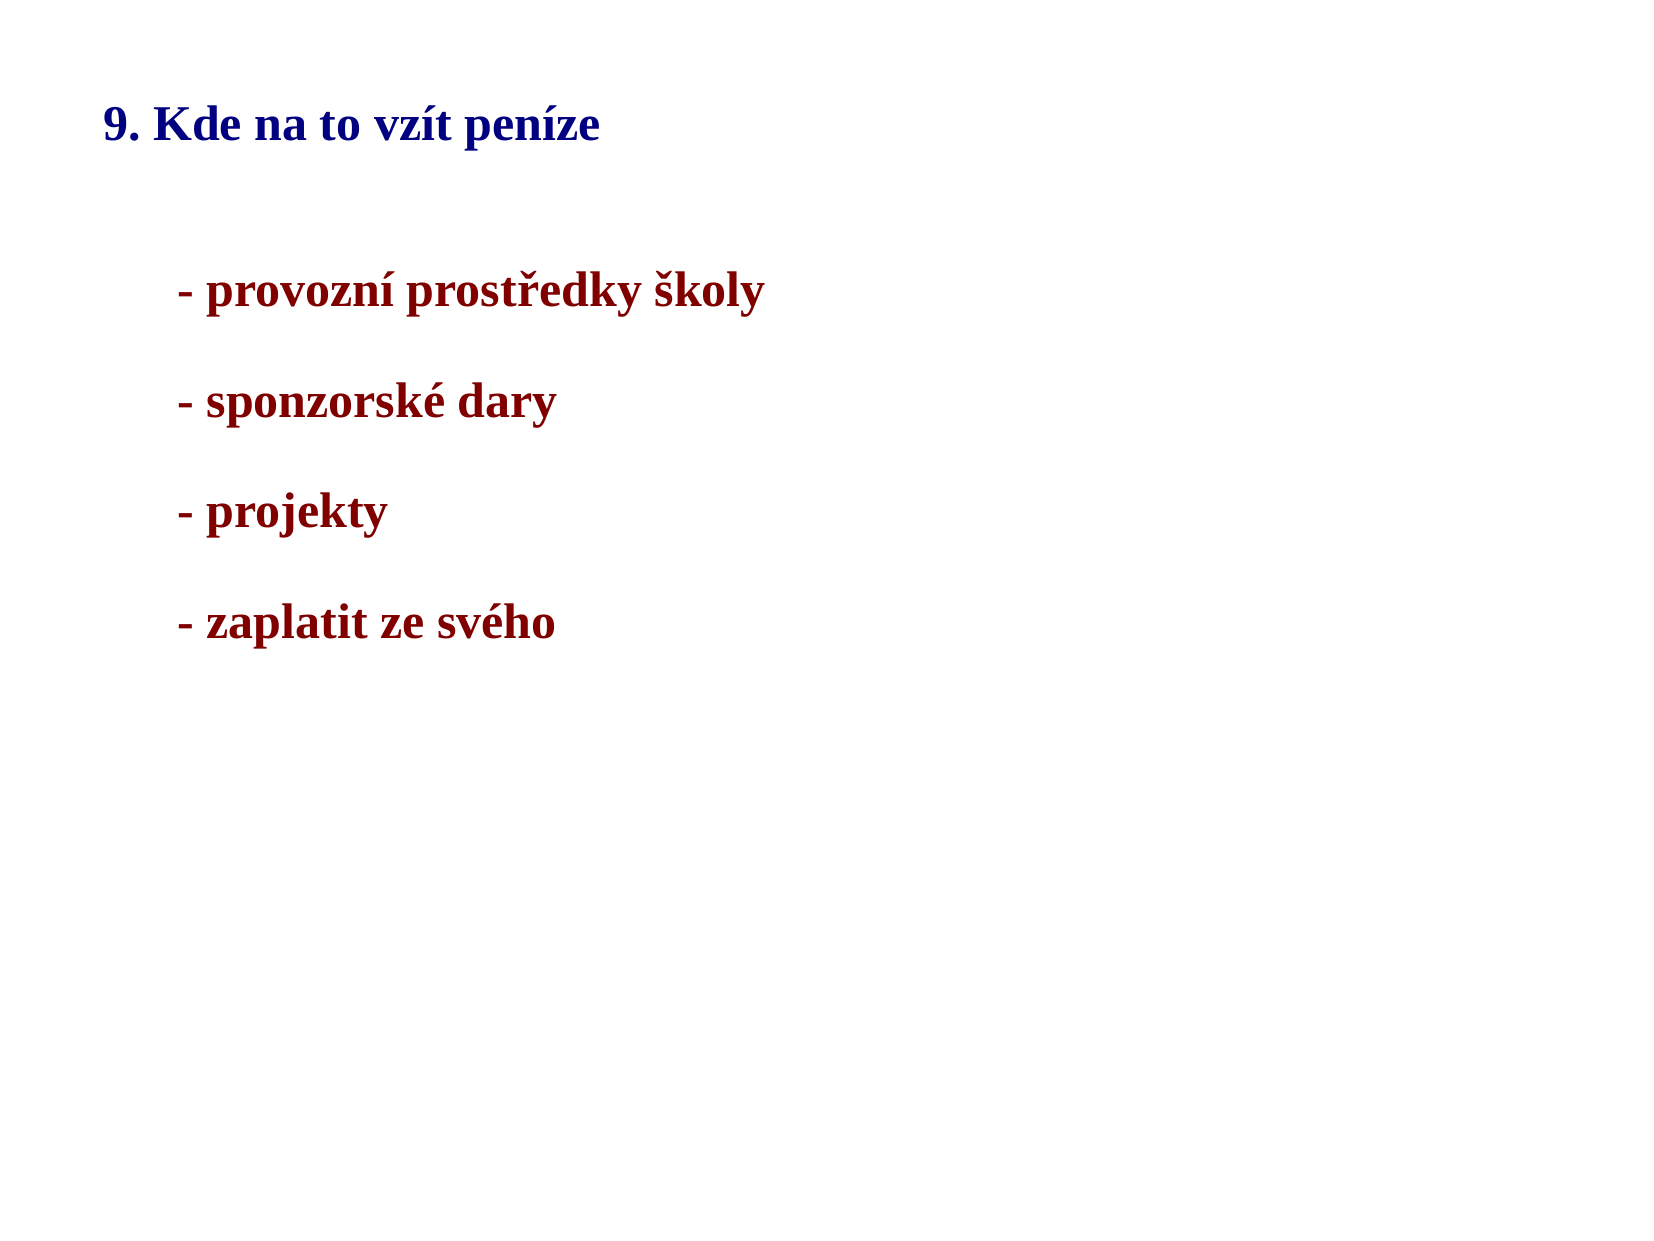

9. Kde na to vzít peníze
	- provozní prostředky školy
	- sponzorské dary
	- projekty
	- zaplatit ze svého